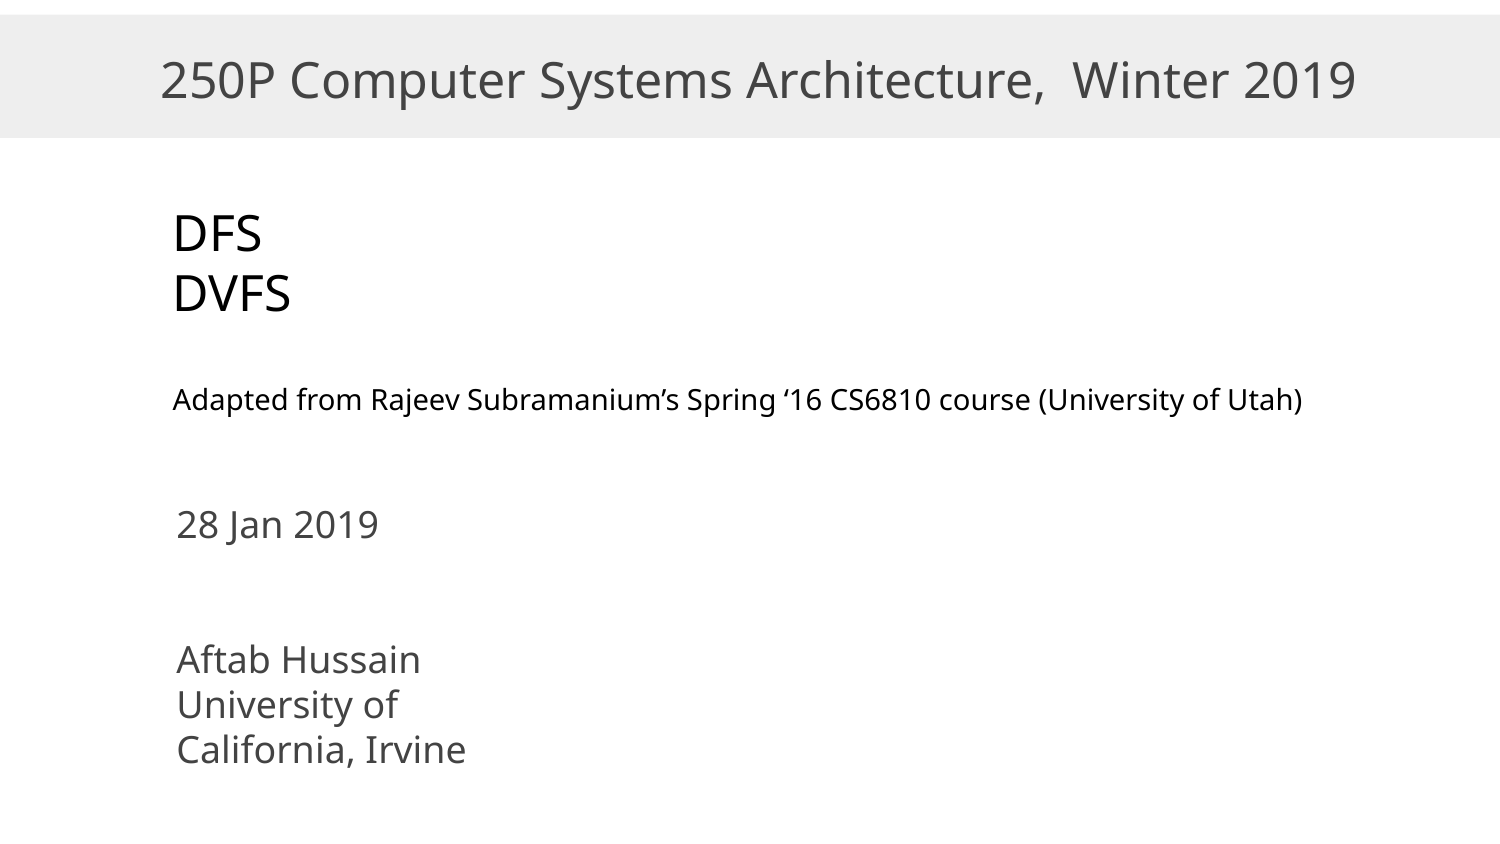

250P Computer Systems Architecture, Winter 2019
DFS
DVFS
Adapted from Rajeev Subramanium’s Spring ‘16 CS6810 course (University of Utah)
28 Jan 2019
Aftab Hussain
University of California, Irvine